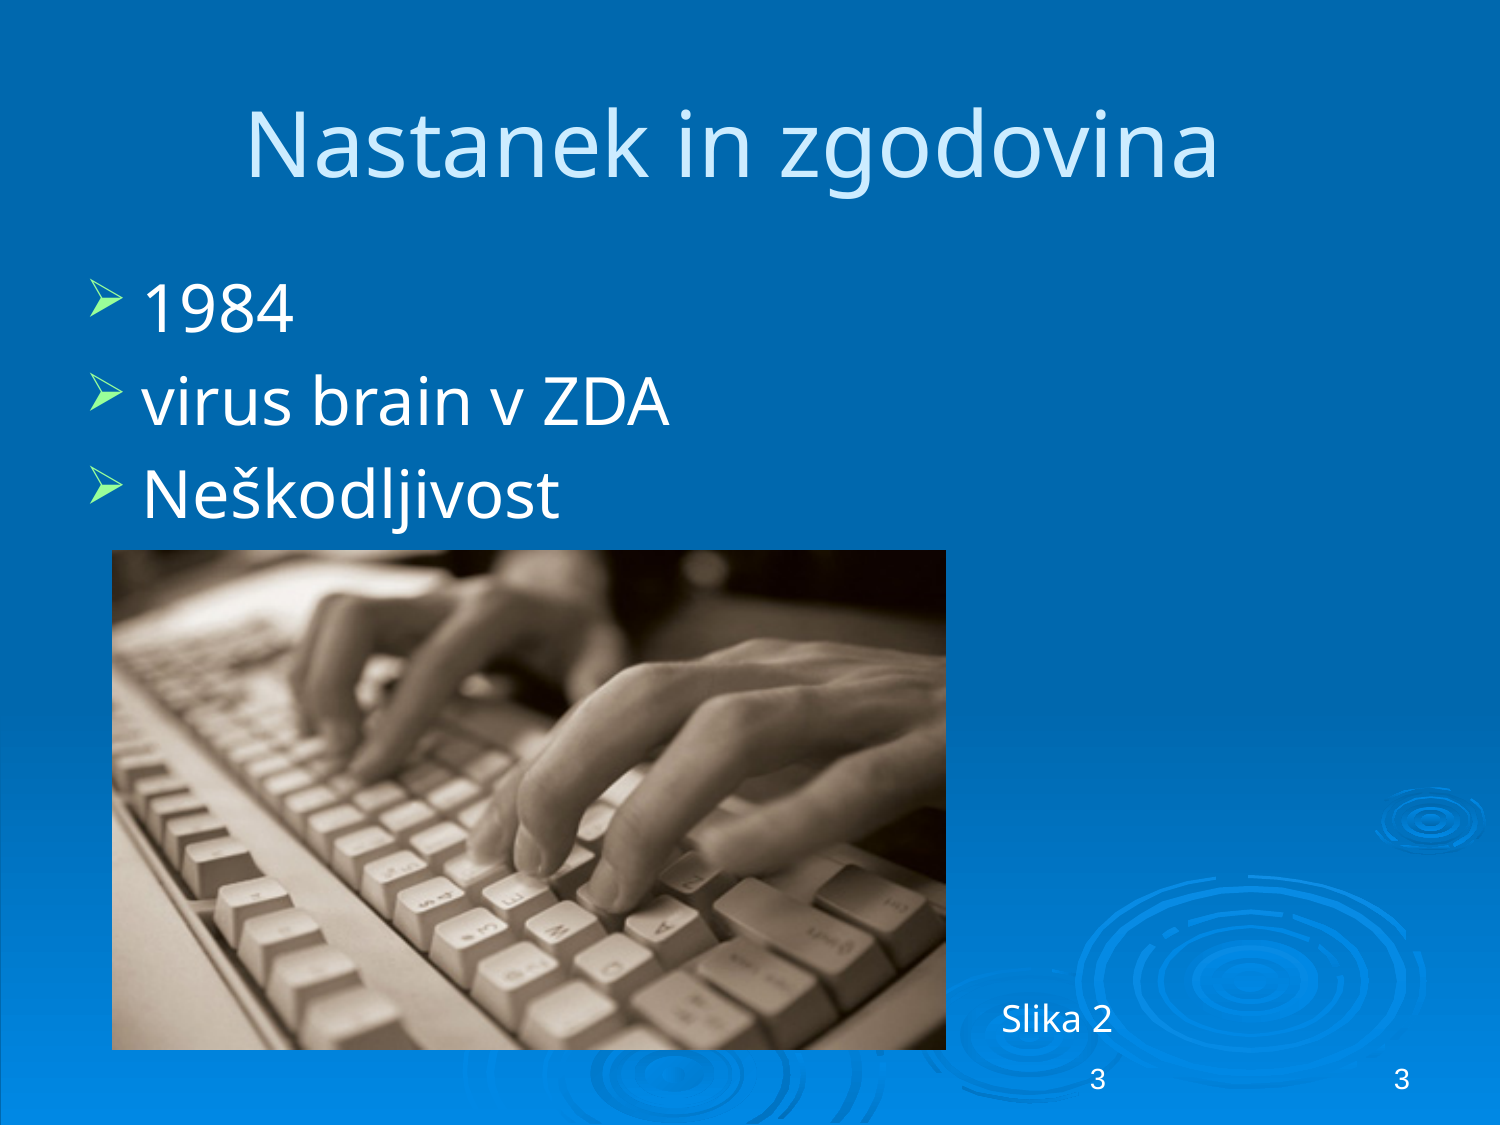

# Nastanek in zgodovina
1984
virus brain v ZDA
Neškodljivost
Slika 2